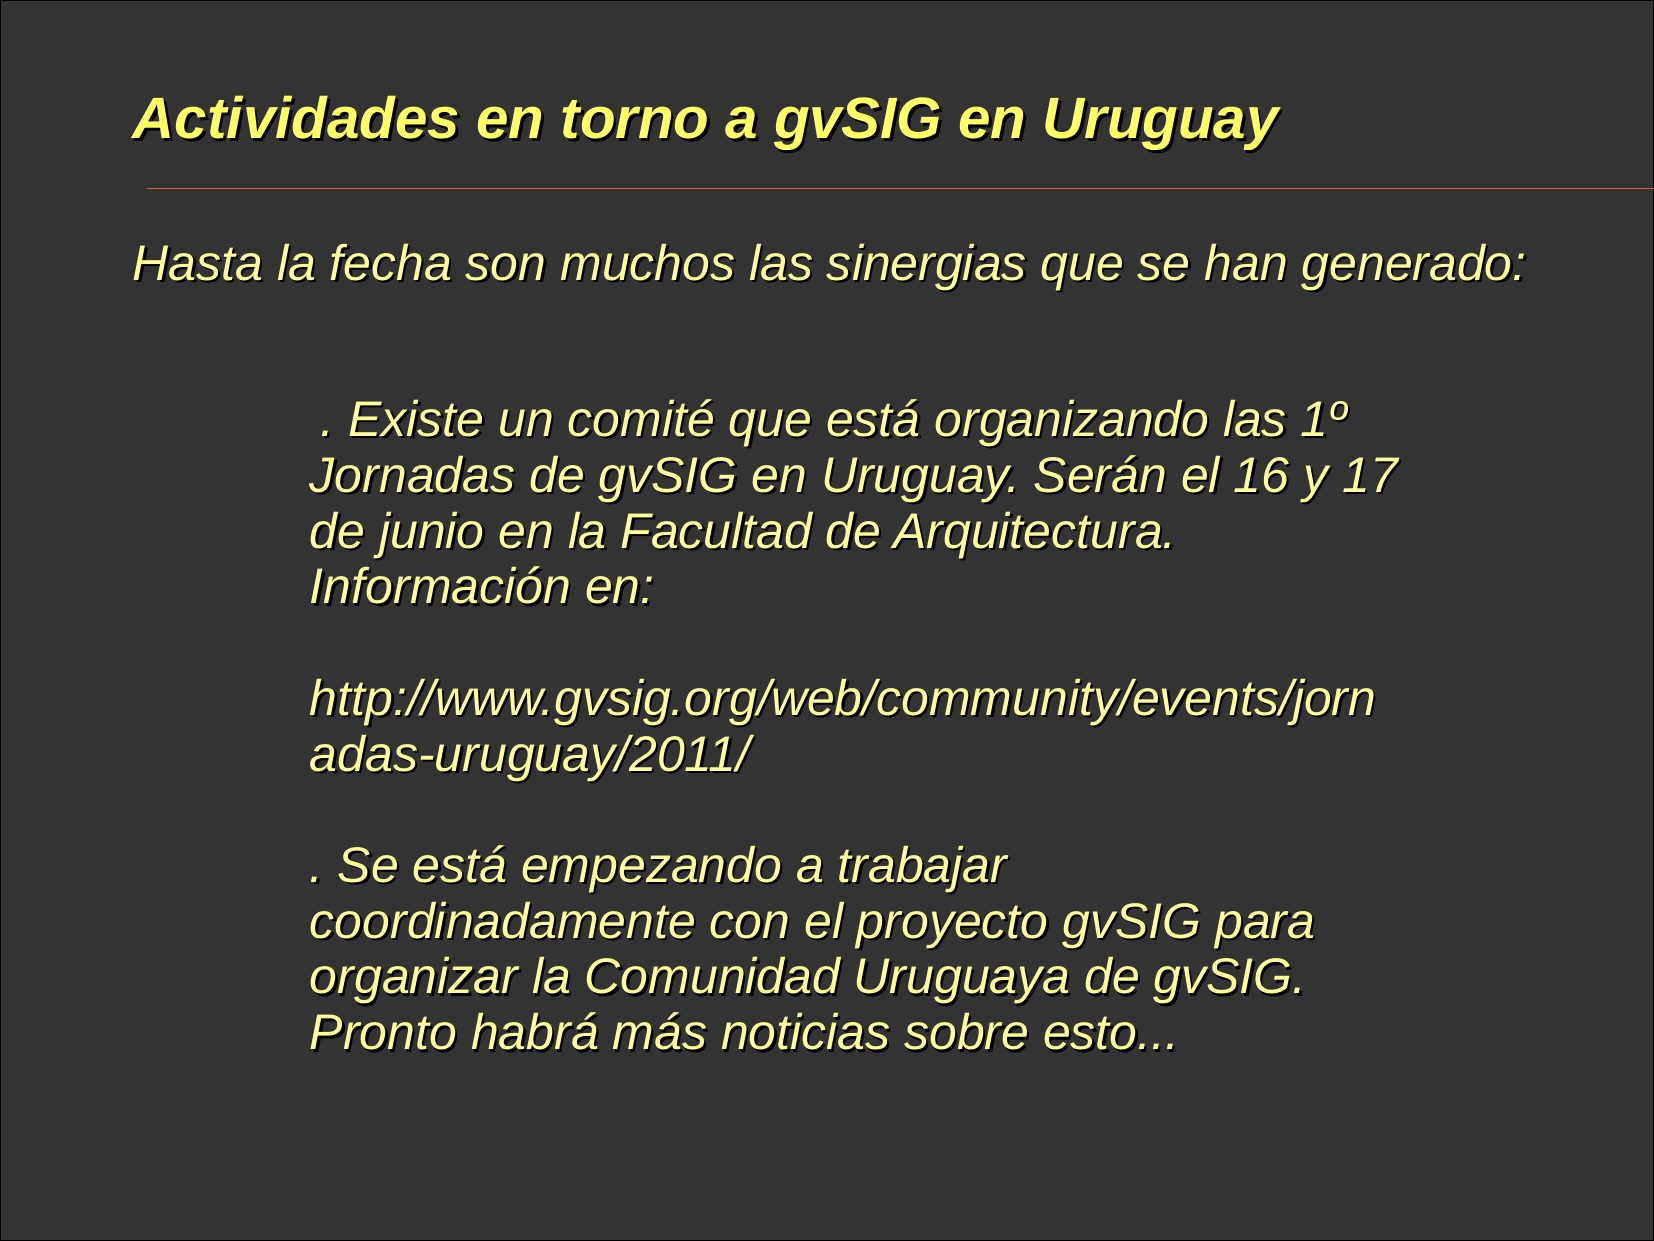

Actividades en torno a gvSIG en Uruguay
Hasta la fecha son muchos las sinergias que se han generado:
 . Existe un comité que está organizando las 1º Jornadas de gvSIG en Uruguay. Serán el 16 y 17 de junio en la Facultad de Arquitectura. Información en:
 http://www.gvsig.org/web/community/events/jornadas-uruguay/2011/
. Se está empezando a trabajar coordinadamente con el proyecto gvSIG para organizar la Comunidad Uruguaya de gvSIG. Pronto habrá más noticias sobre esto...